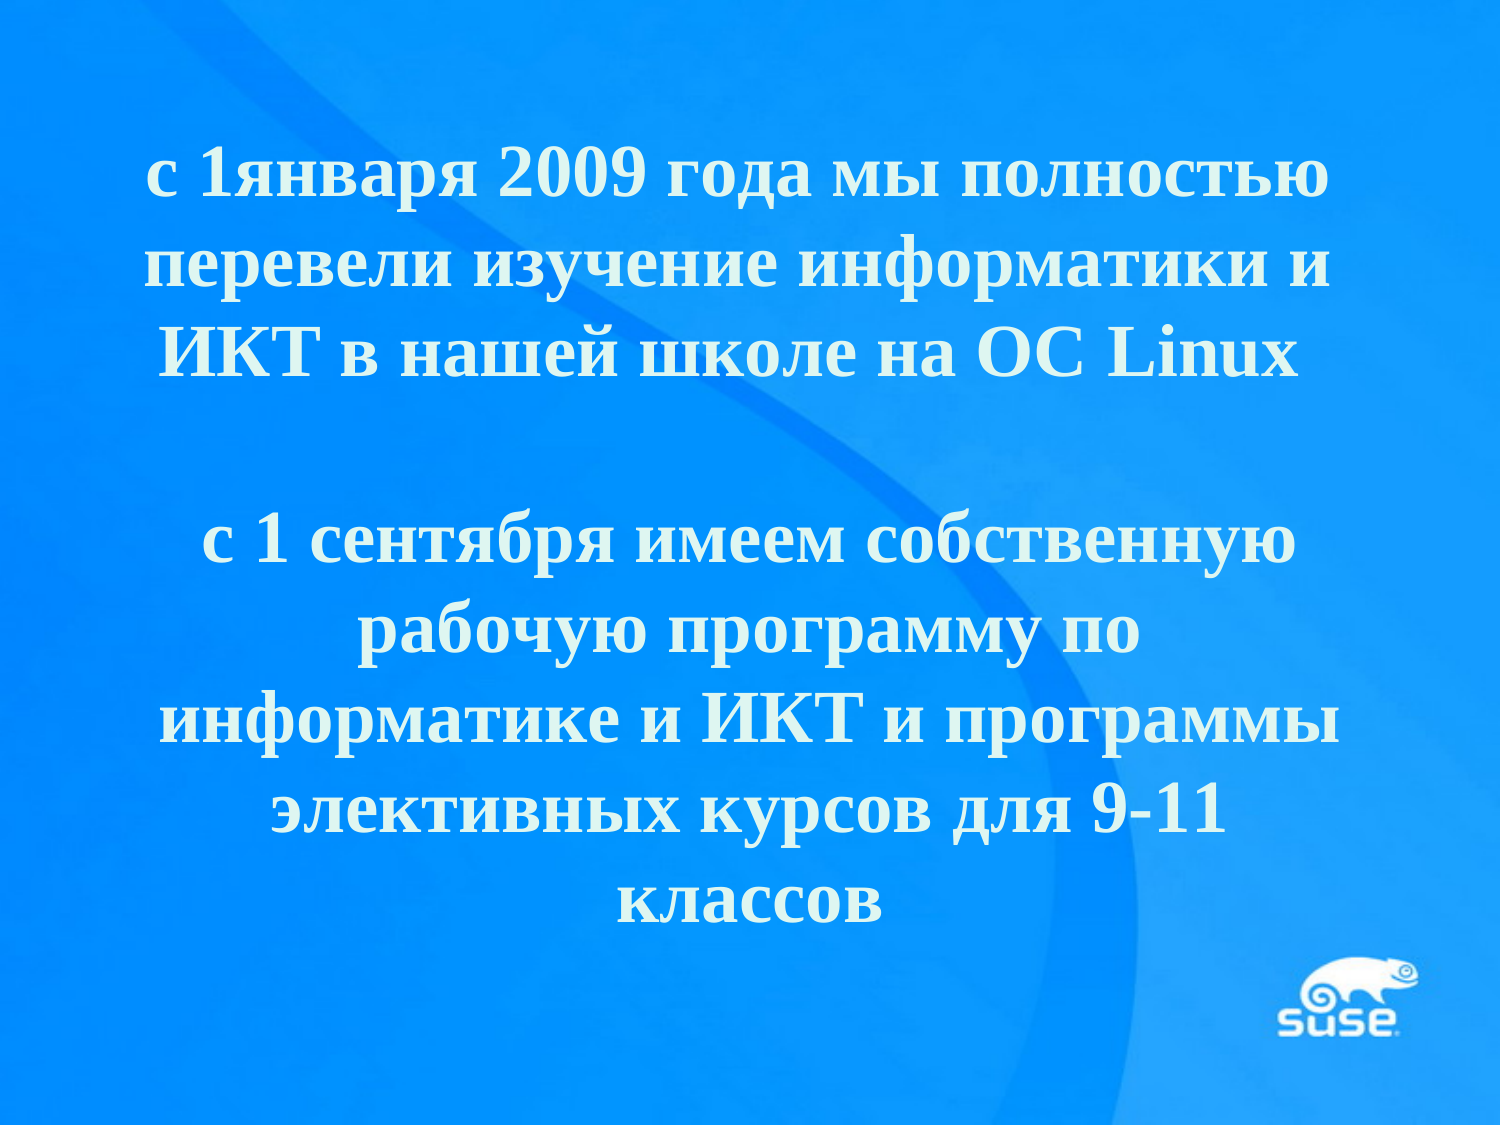

с 1января 2009 года мы полностью перевели изучение информатики и ИКТ в нашей школе на ОС Linux
с 1 сентября имеем собственную рабочую программу по информатике и ИКТ и программы элективных курсов для 9-11 классов